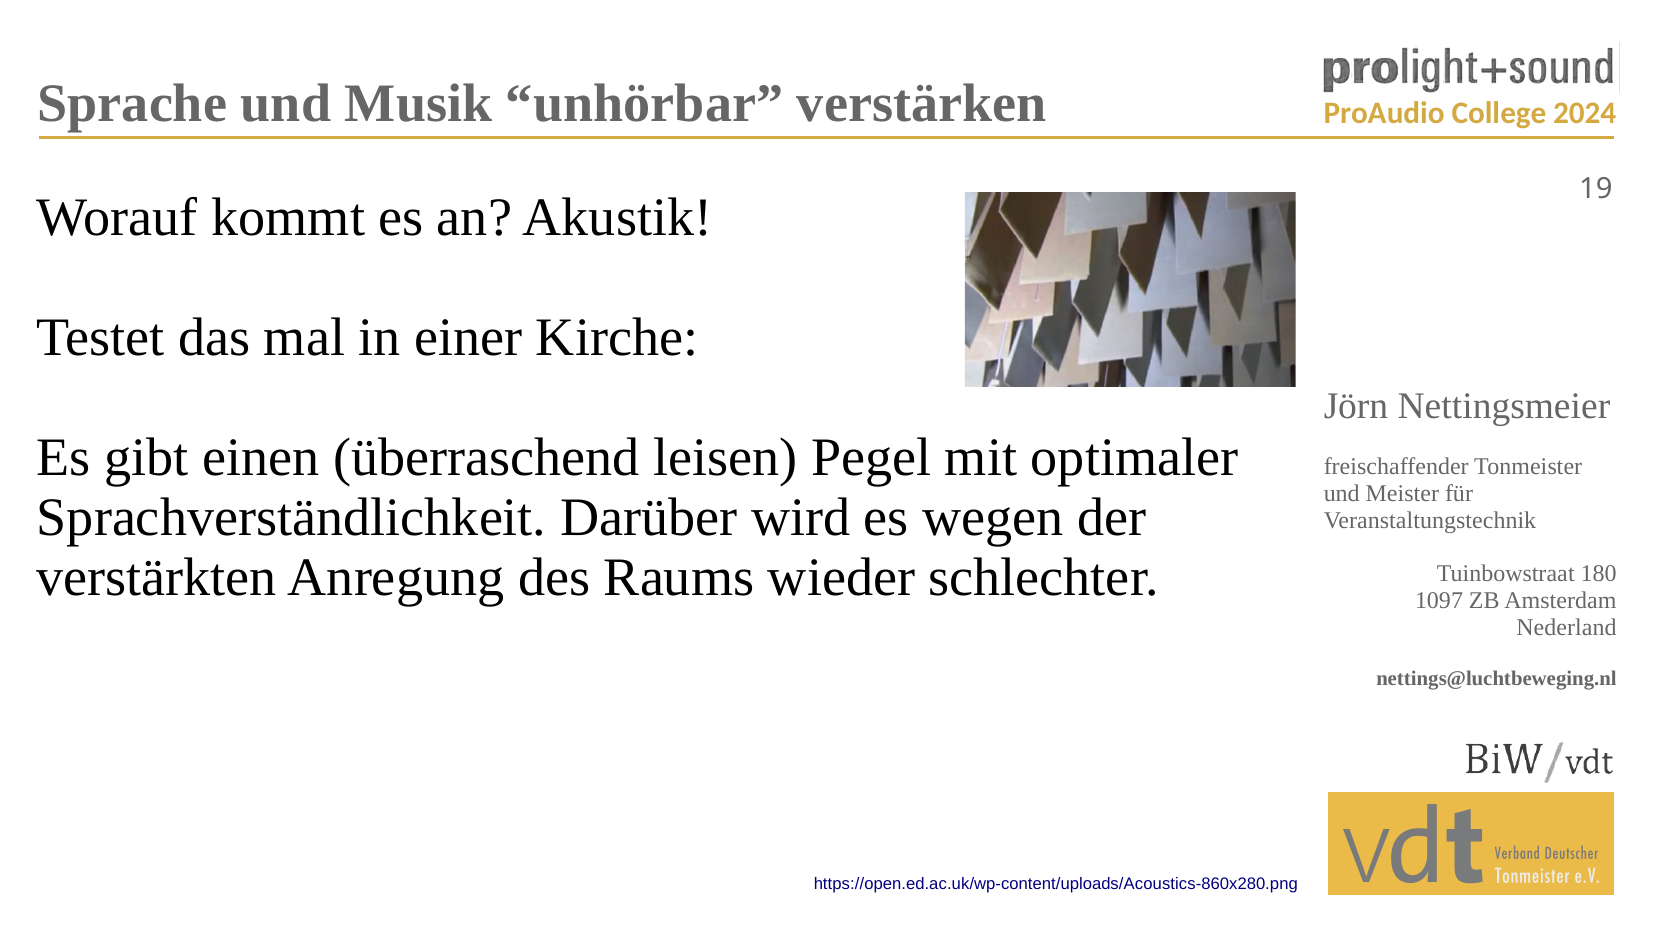

Sprache und Musik “unhörbar” verstärken
19
# Worauf kommt es an? Akustik!
Testet das mal in einer Kirche:
Es gibt einen (überraschend leisen) Pegel mit optimaler Sprachverständlichkeit. Darüber wird es wegen der verstärkten Anregung des Raums wieder schlechter.
https://open.ed.ac.uk/wp-content/uploads/Acoustics-860x280.png